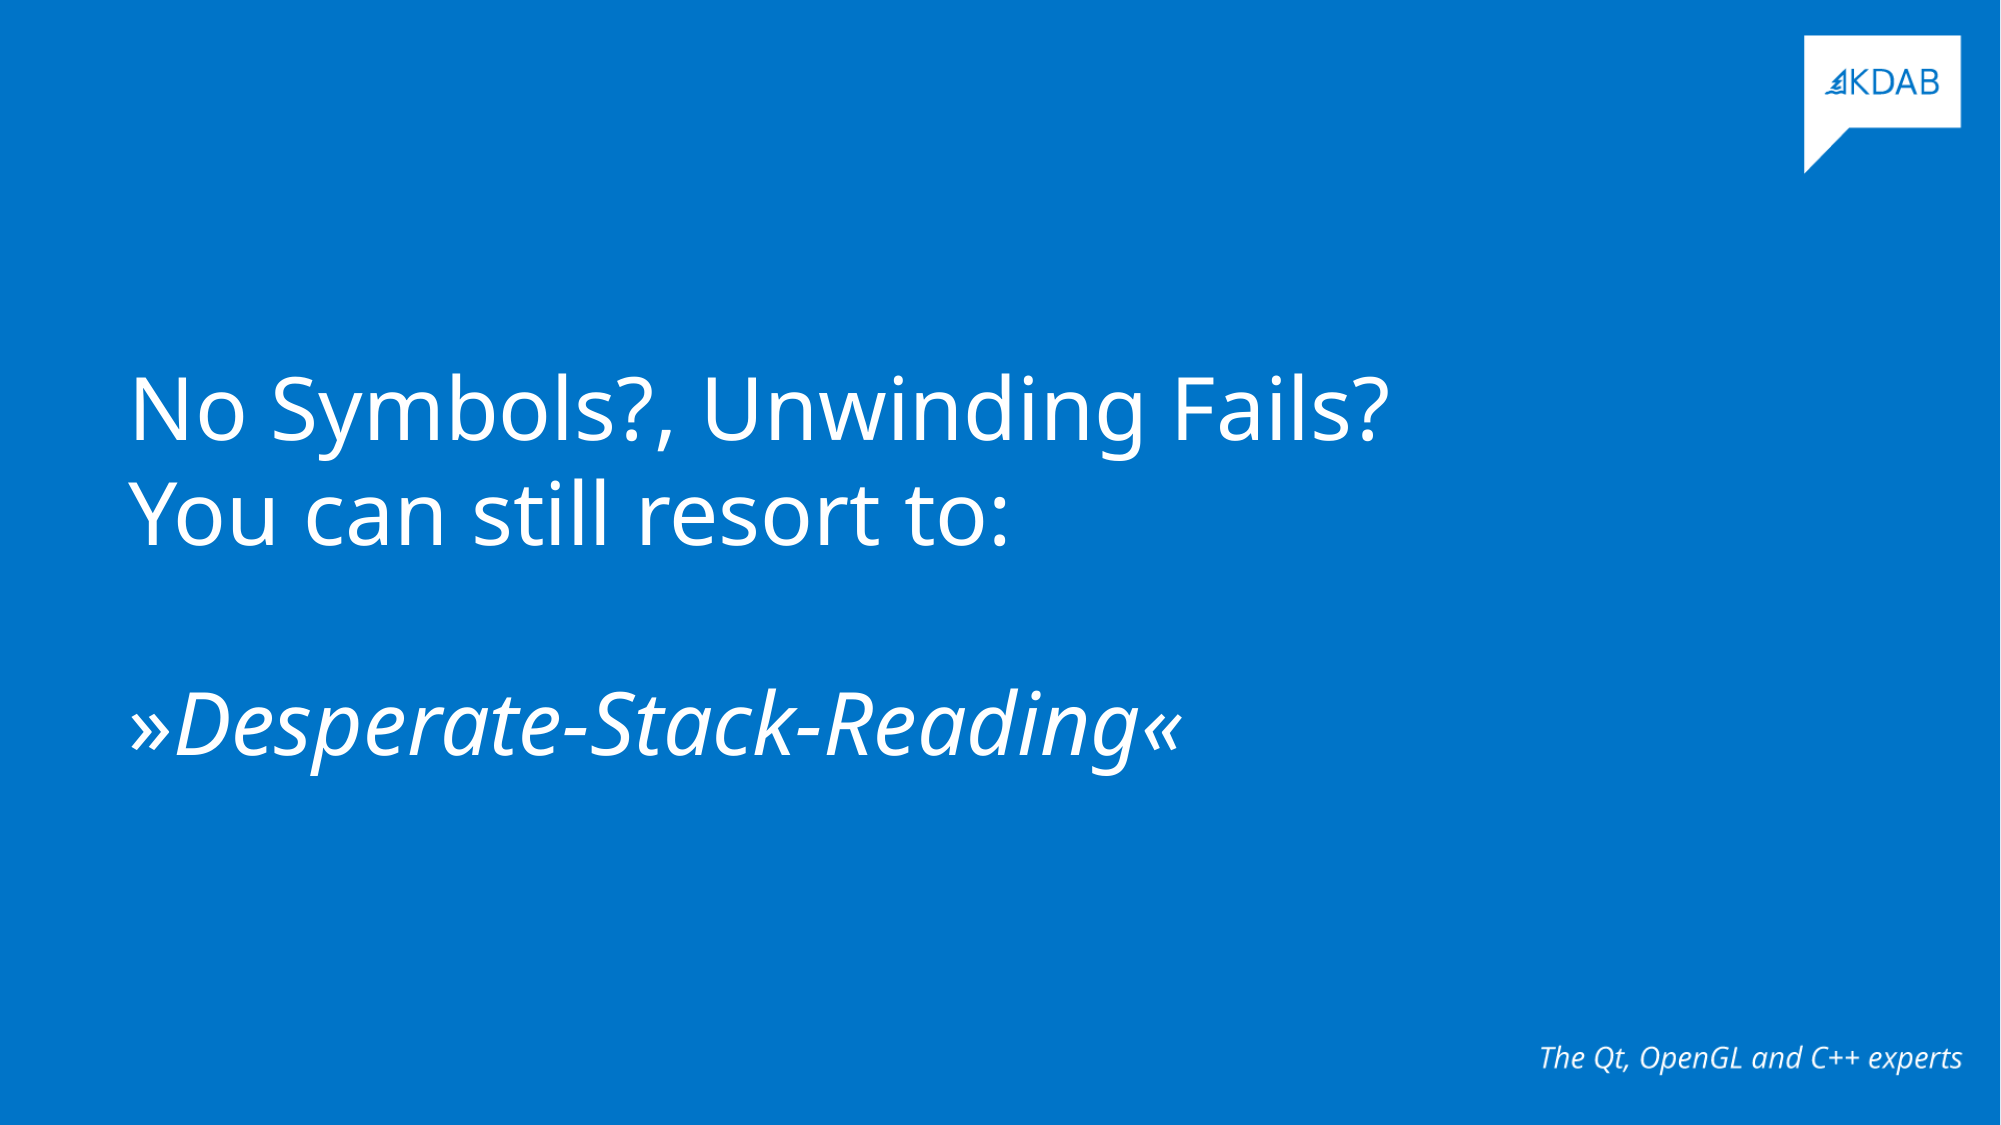

#
No Symbols?, Unwinding Fails?
You can still resort to:
»Desperate-Stack-Reading«